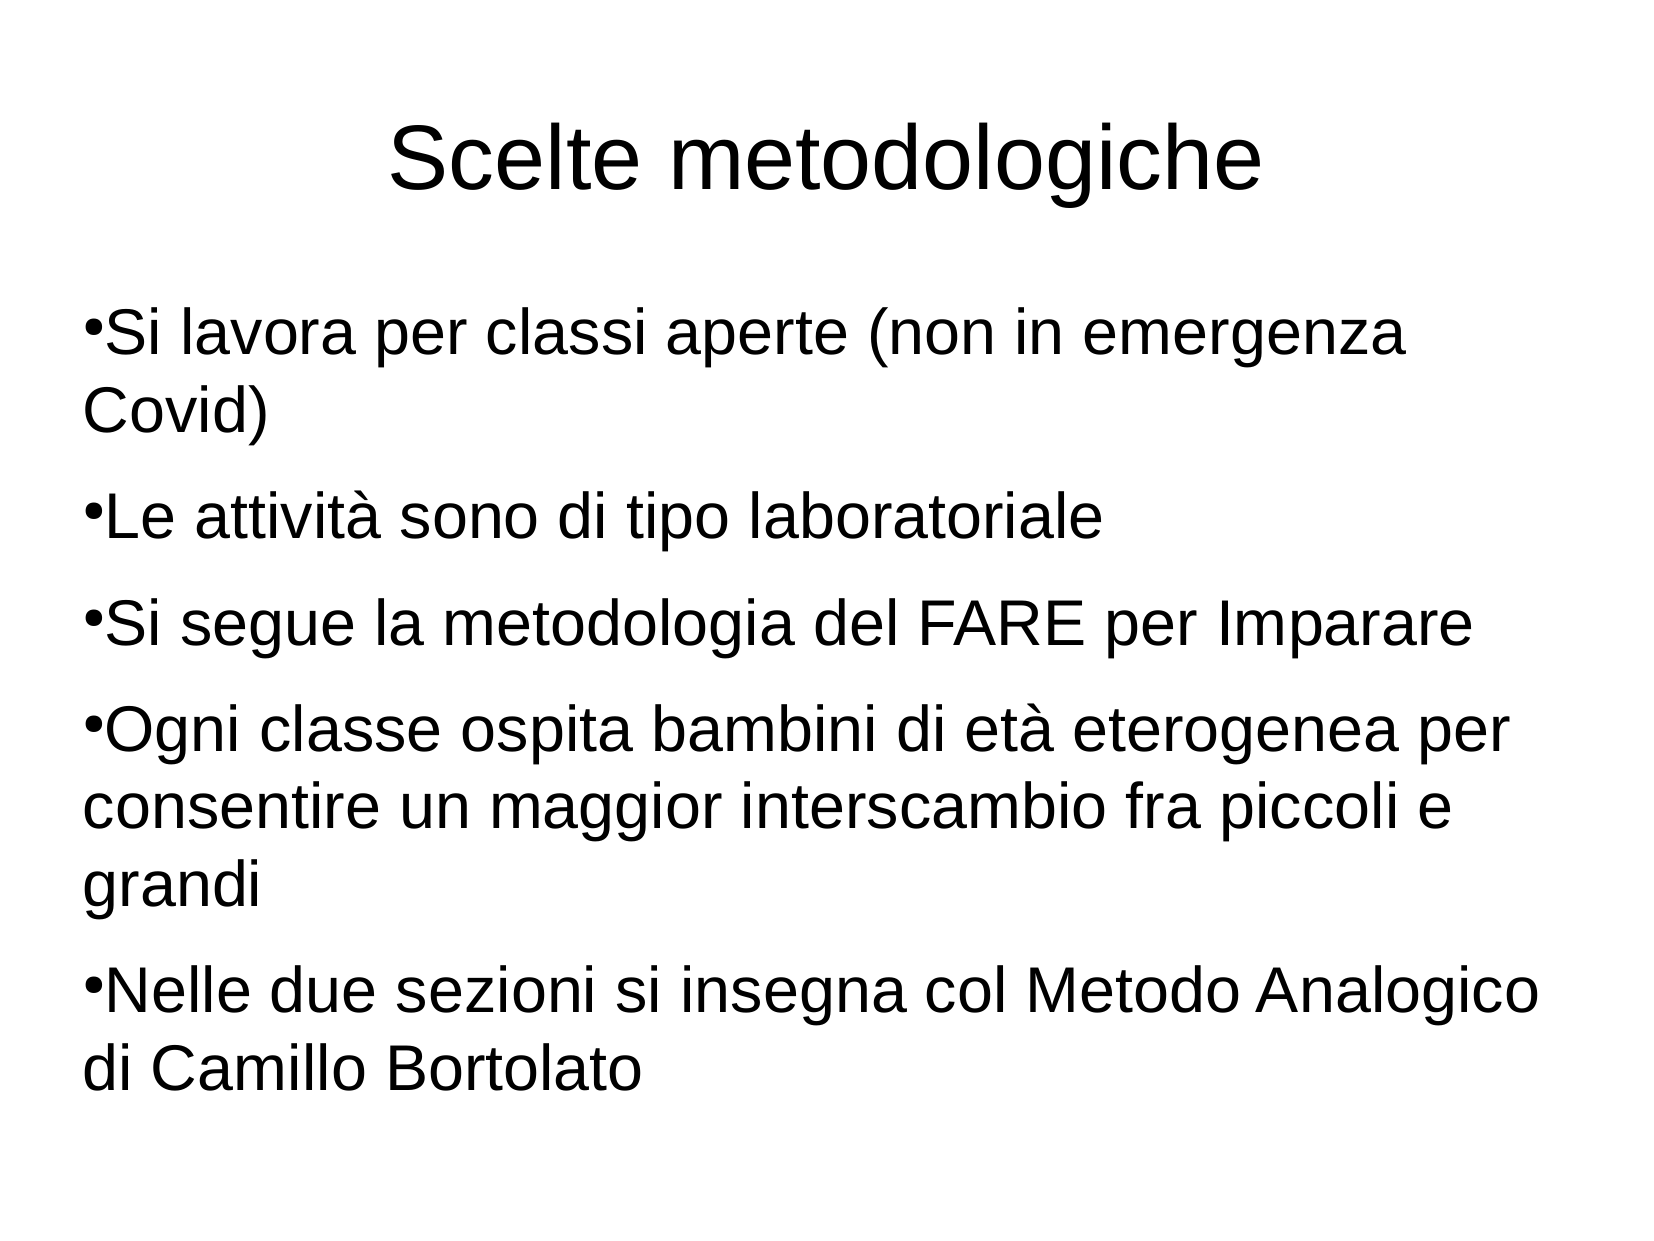

# Scelte metodologiche
Si lavora per classi aperte (non in emergenza Covid)
Le attività sono di tipo laboratoriale
Si segue la metodologia del FARE per Imparare
Ogni classe ospita bambini di età eterogenea per consentire un maggior interscambio fra piccoli e grandi
Nelle due sezioni si insegna col Metodo Analogico di Camillo Bortolato